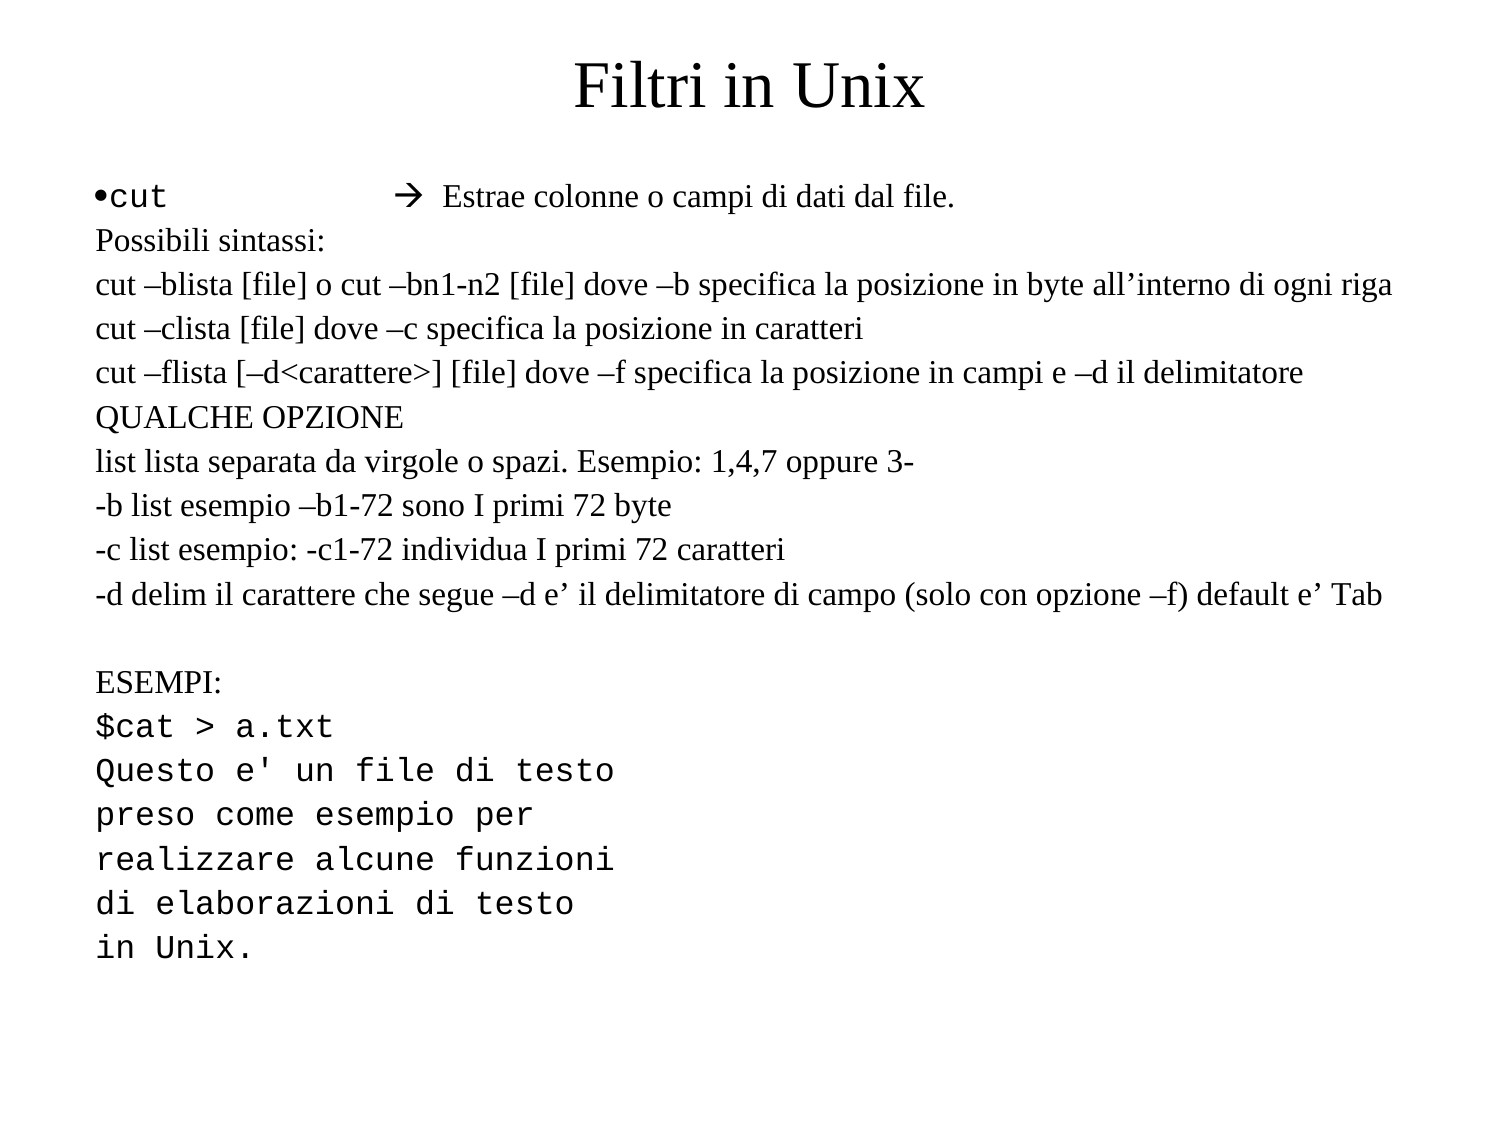

# Filtri in Unix
cut 		 Estrae colonne o campi di dati dal file.
Possibili sintassi:
cut –blista [file] o cut –bn1-n2 [file] dove –b specifica la posizione in byte all’interno di ogni riga
cut –clista [file] dove –c specifica la posizione in caratteri
cut –flista [–d<carattere>] [file] dove –f specifica la posizione in campi e –d il delimitatore
QUALCHE OPZIONE
list lista separata da virgole o spazi. Esempio: 1,4,7 oppure 3-
-b list esempio –b1-72 sono I primi 72 byte
-c list esempio: -c1-72 individua I primi 72 caratteri
-d delim il carattere che segue –d e’ il delimitatore di campo (solo con opzione –f) default e’ Tab
ESEMPI:
$cat > a.txt
Questo e' un file di testo
preso come esempio per
realizzare alcune funzioni
di elaborazioni di testo
in Unix.